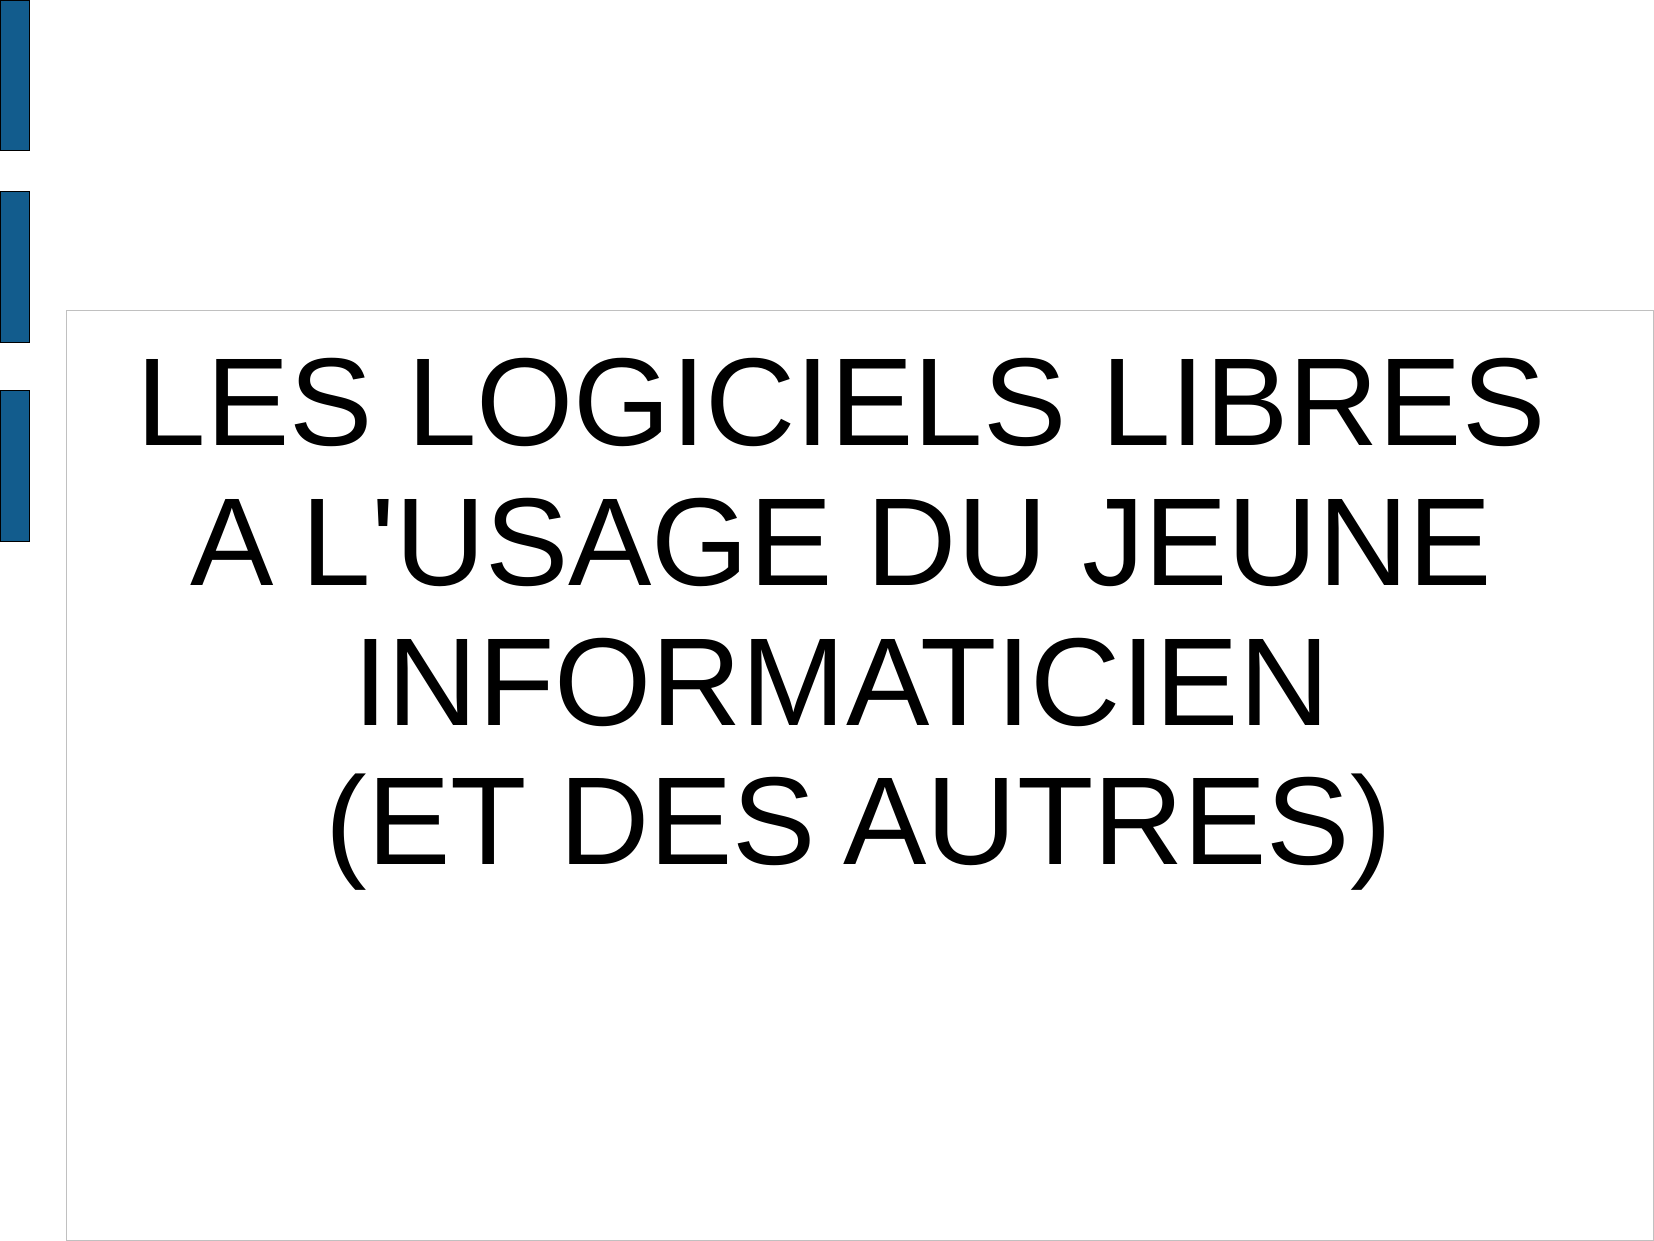

LES LOGICIELS LIBRES A L'USAGE DU JEUNE INFORMATICIEN
 (ET DES AUTRES)
#